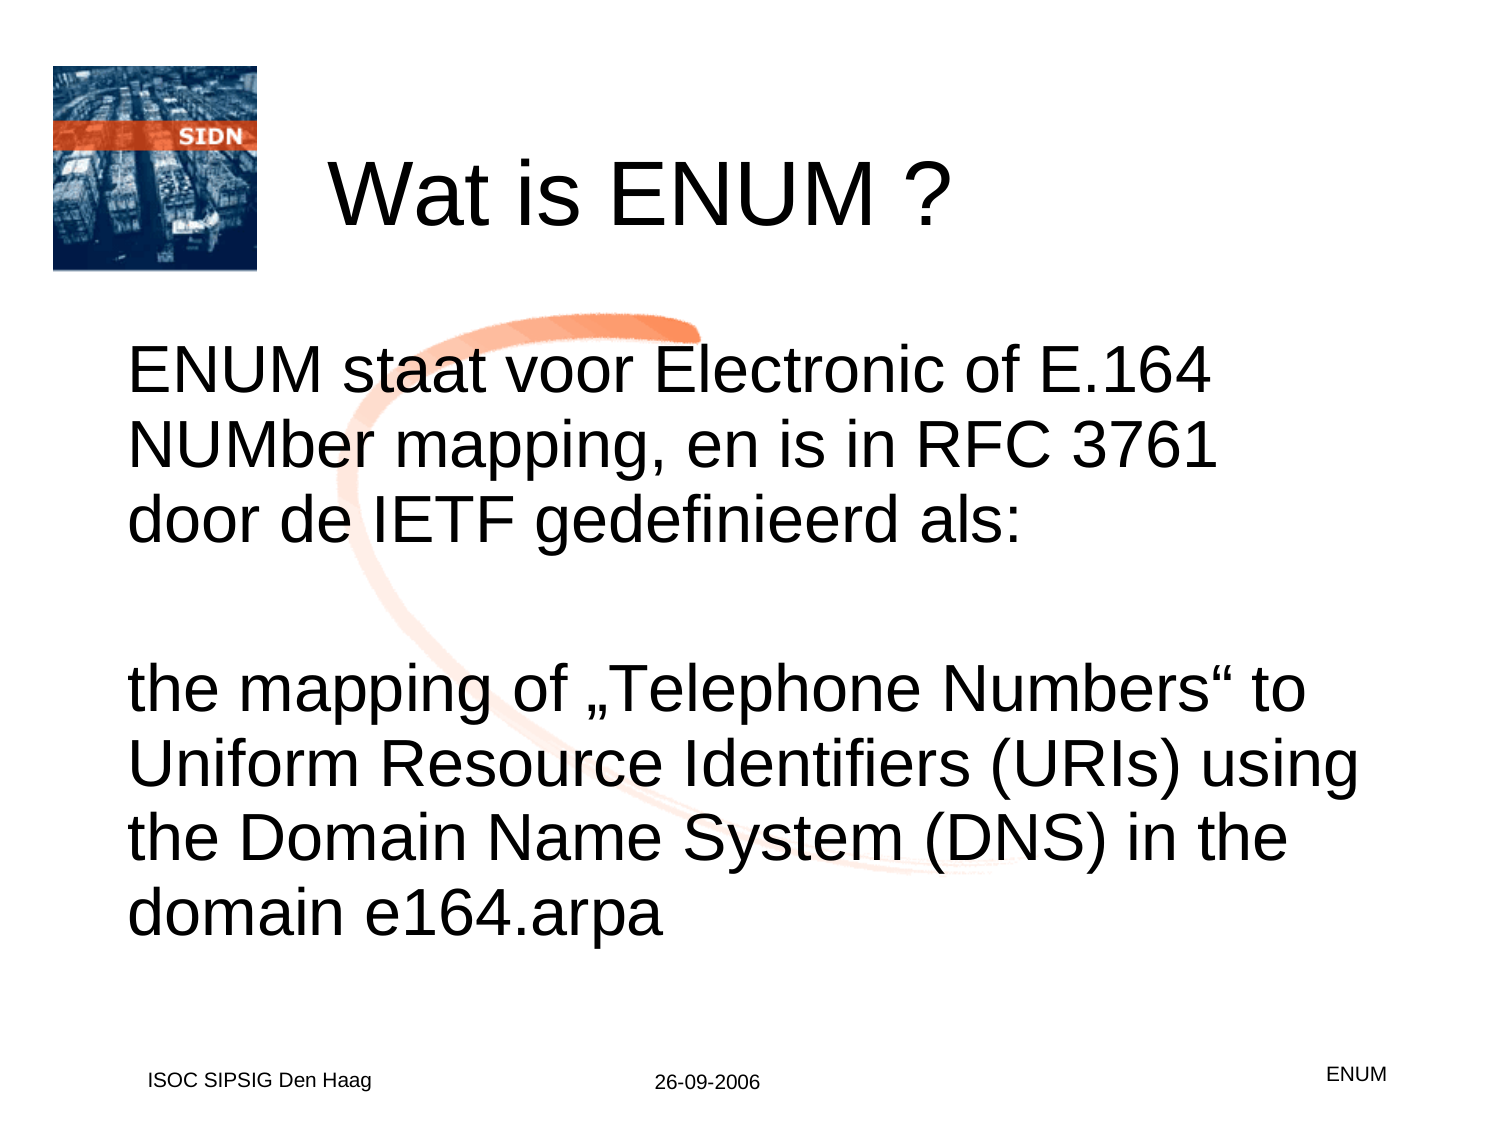

# Wat is ENUM ?
ENUM staat voor Electronic of E.164 NUMber mapping, en is in RFC 3761 door de IETF gedefinieerd als:
the mapping of „Telephone Numbers“ to Uniform Resource Identifiers (URIs) using the Domain Name System (DNS) in the domain e164.arpa